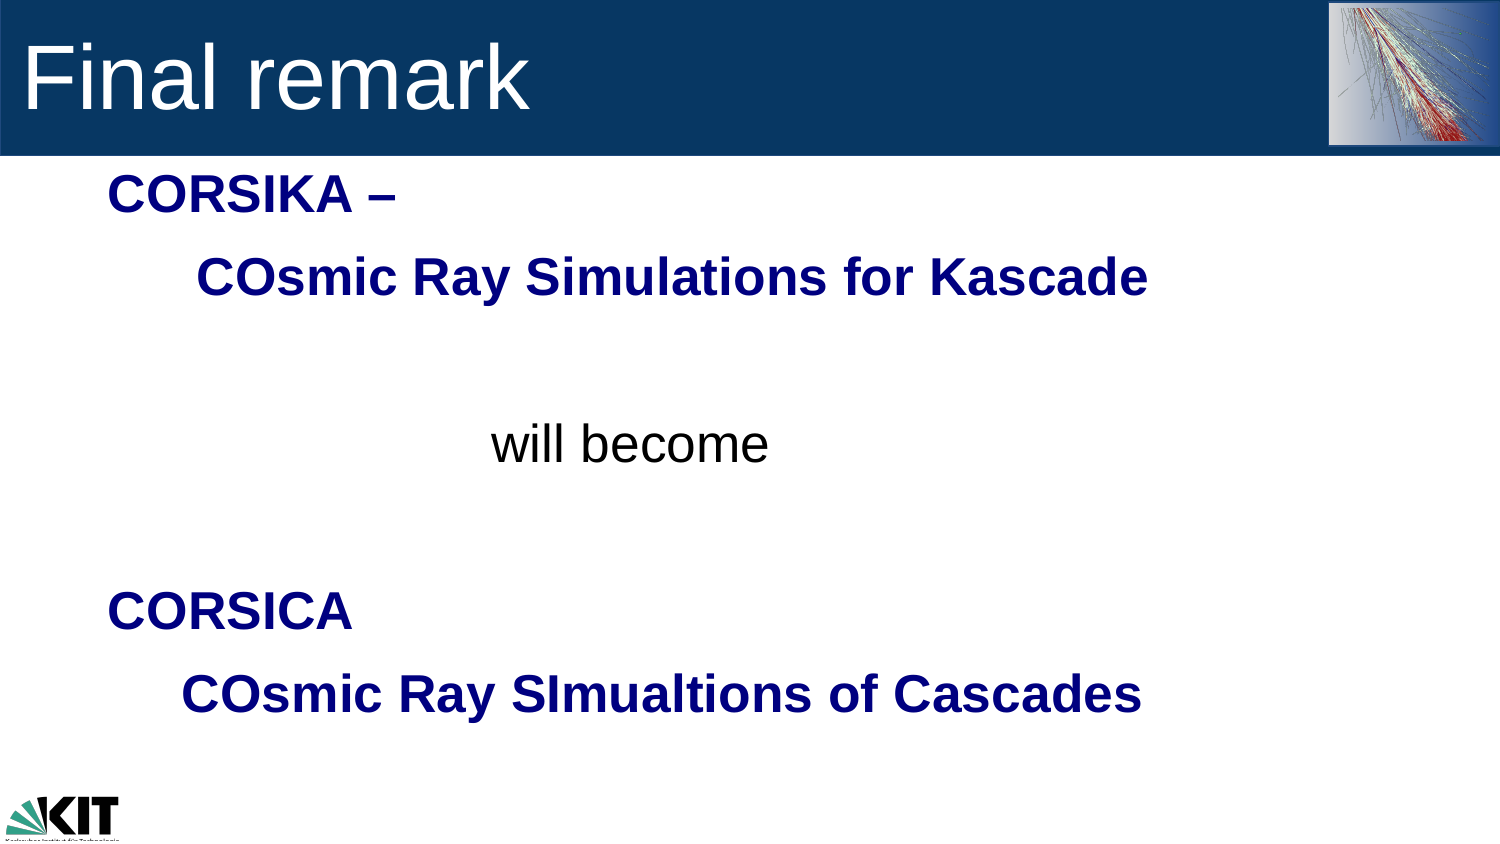

# Final remark
CORSIKA –
 COsmic Ray Simulations for Kascade
 will become
CORSICA
 COsmic Ray SImualtions of Cascades